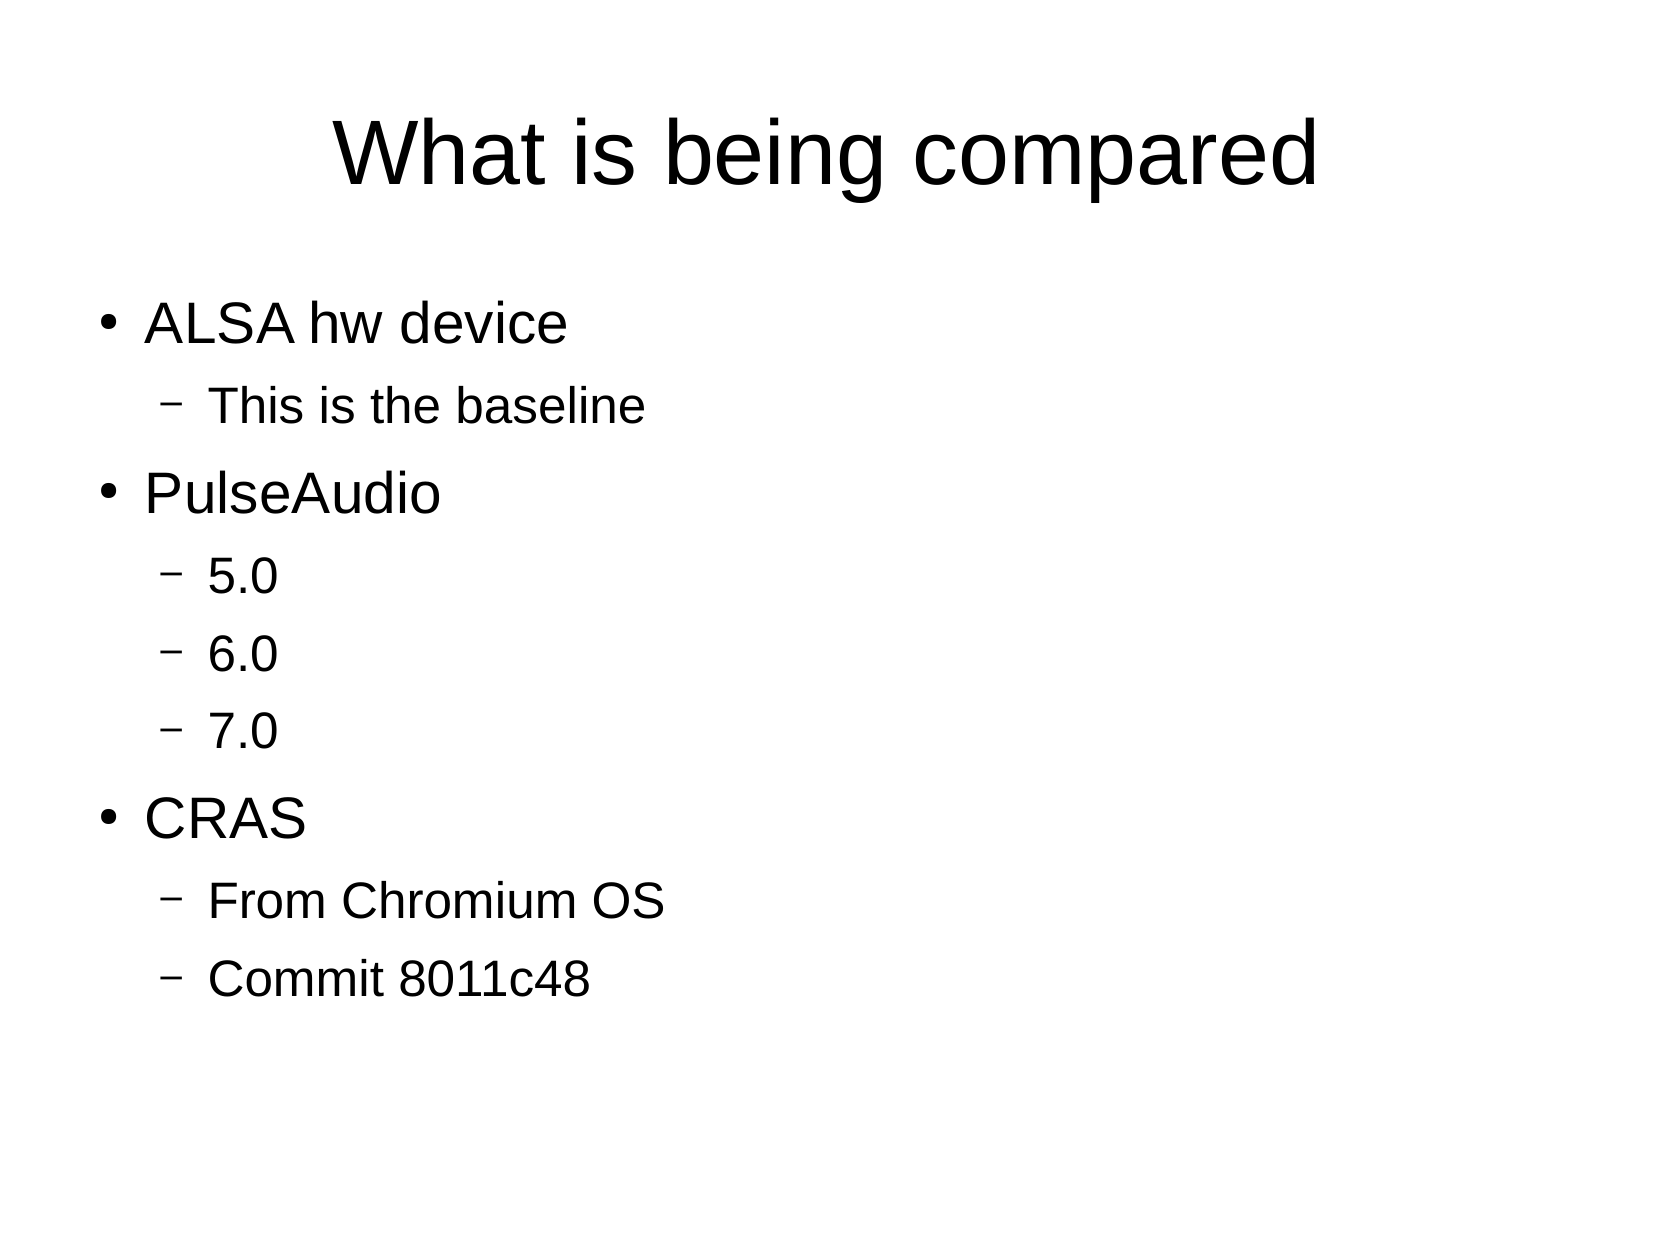

# What is being compared
ALSA hw device
This is the baseline
PulseAudio
5.0
6.0
7.0
CRAS
From Chromium OS
Commit 8011c48